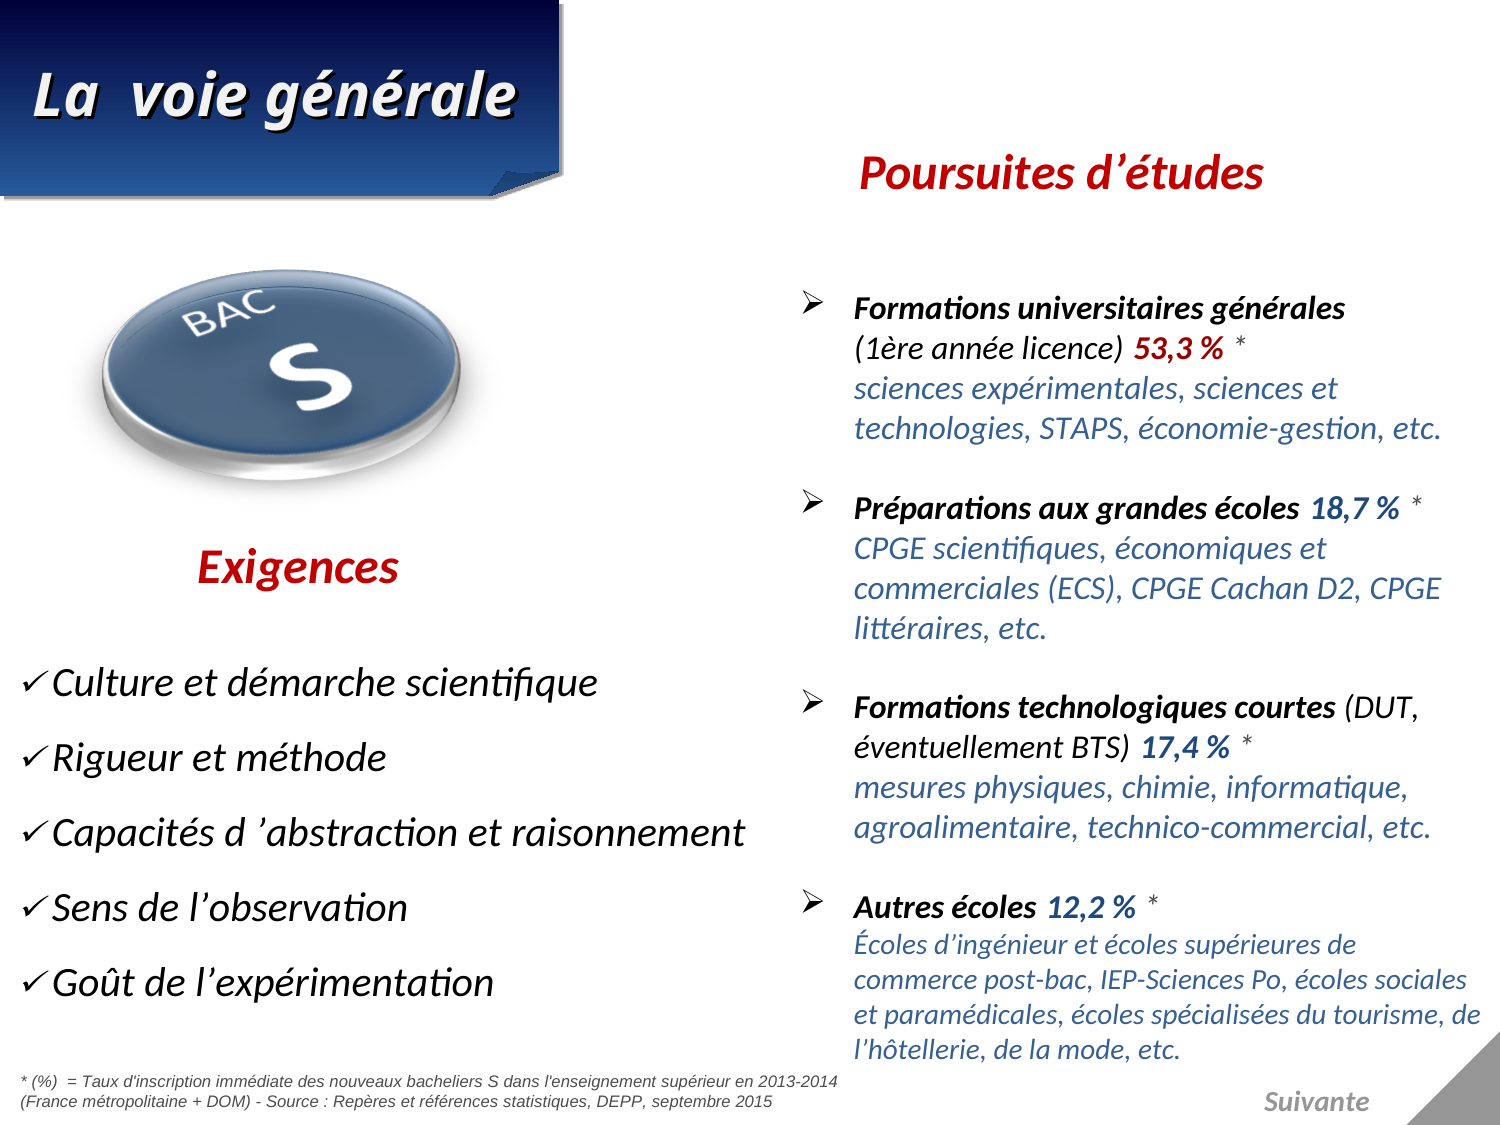

La voie générale
Poursuites d’études
Formations universitaires générales
(1ère année licence) 53,3 % *
sciences expérimentales, sciences et
technologies, STAPS, économie-gestion, etc.
Préparations aux grandes écoles 18,7 % *
CPGE scientifiques, économiques et
commerciales (ECS), CPGE Cachan D2, CPGE littéraires, etc.
Formations technologiques courtes (DUT, éventuellement BTS) 17,4 % *
mesures physiques, chimie, informatique, agroalimentaire, technico-commercial, etc.
Autres écoles 12,2 % *
Écoles d’ingénieur et écoles supérieures de commerce post-bac, IEP-Sciences Po, écoles sociales et paramédicales, écoles spécialisées du tourisme, de l’hôtellerie, de la mode, etc.
Exigences
 Culture et démarche scientifique
 Rigueur et méthode
 Capacités d ’abstraction et raisonnement
 Sens de l’observation
 Goût de l’expérimentation
* (%) = Taux d'inscription immédiate des nouveaux bacheliers S dans l'enseignement supérieur en 2013-2014
(France métropolitaine + DOM) - Source : Repères et références statistiques, DEPP, septembre 2015
Suivante